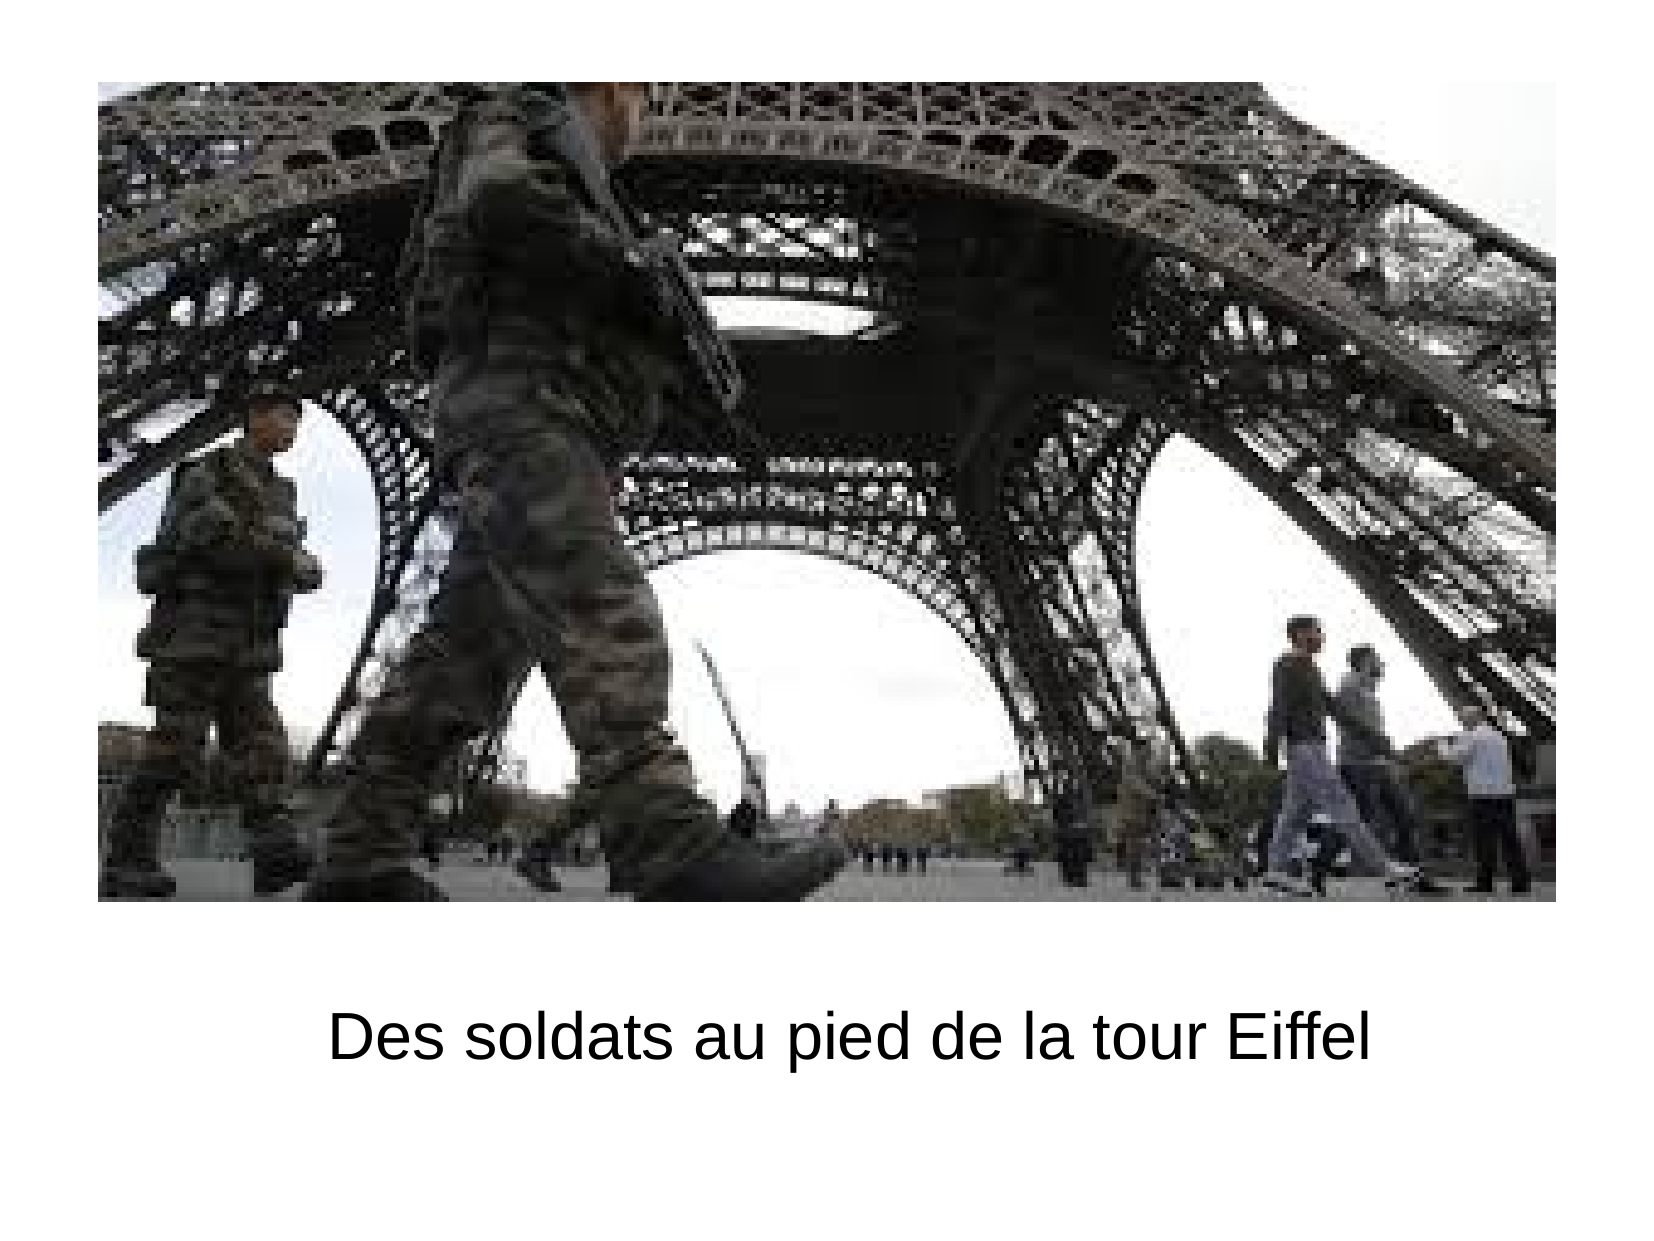

# Des soldats au pied de la tour Eiffel